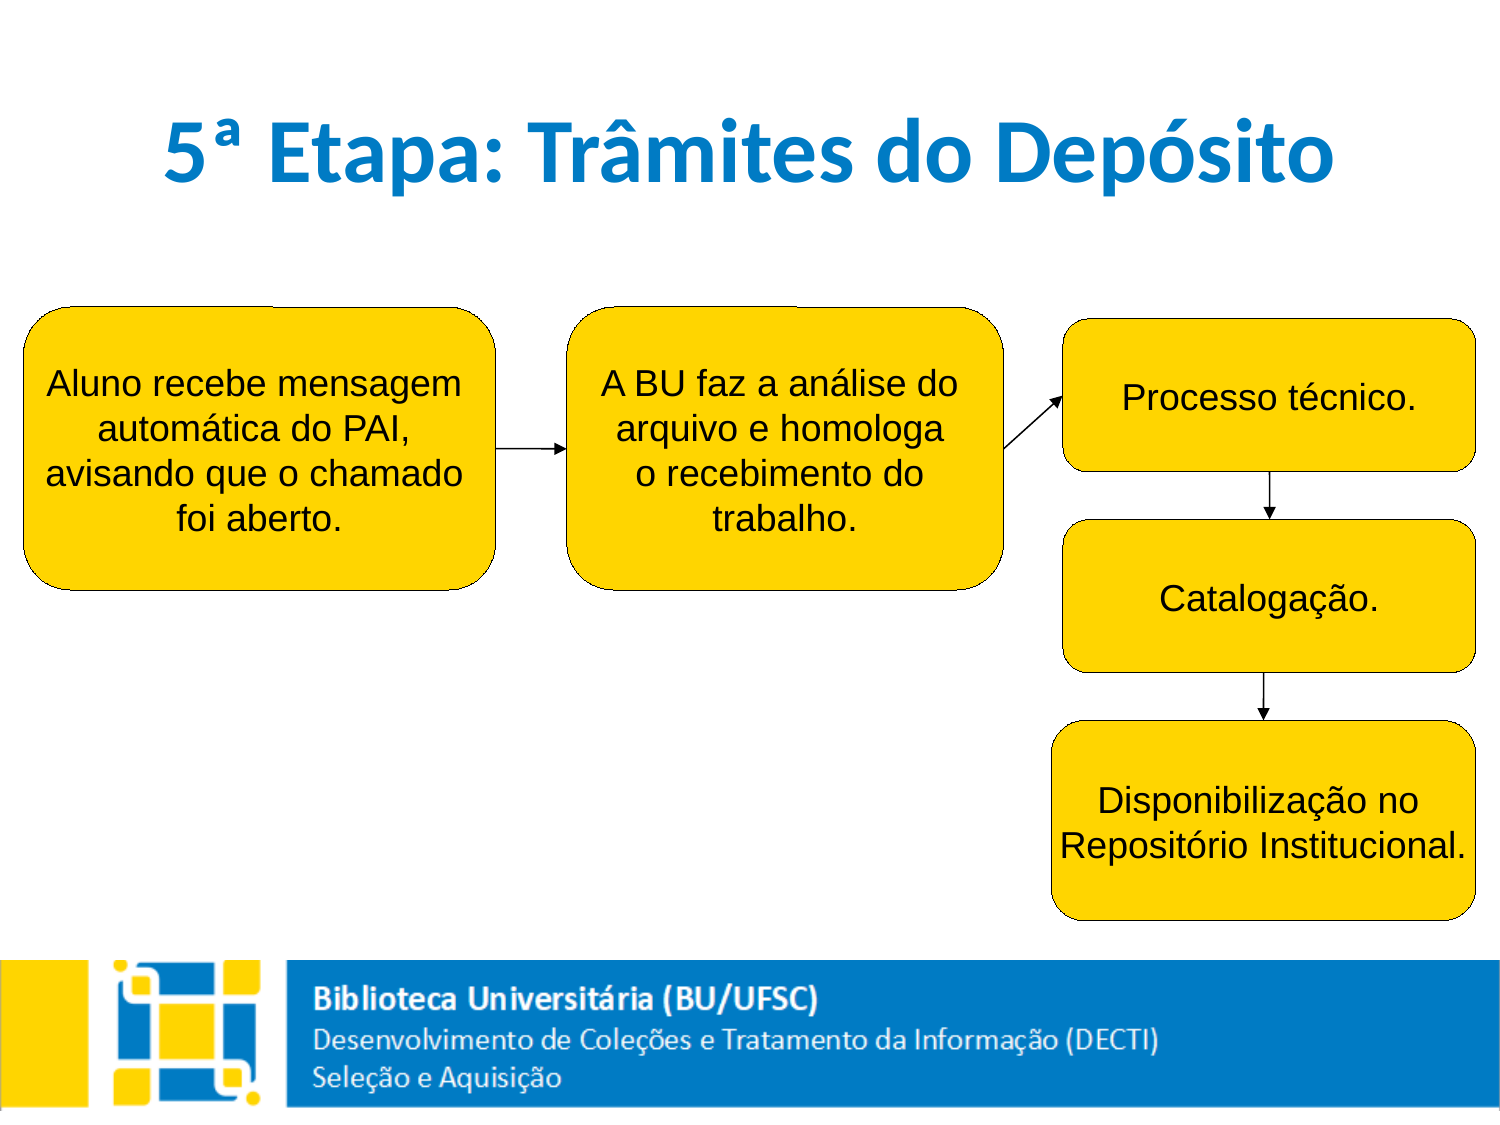

5ª Etapa: Trâmites do Depósito
Aluno recebe mensagem
automática do PAI,
avisando que o chamado
foi aberto.
A BU faz a análise do
arquivo e homologa
o recebimento do
trabalho.
Processo técnico.
Catalogação.
Disponibilização no
Repositório Institucional.